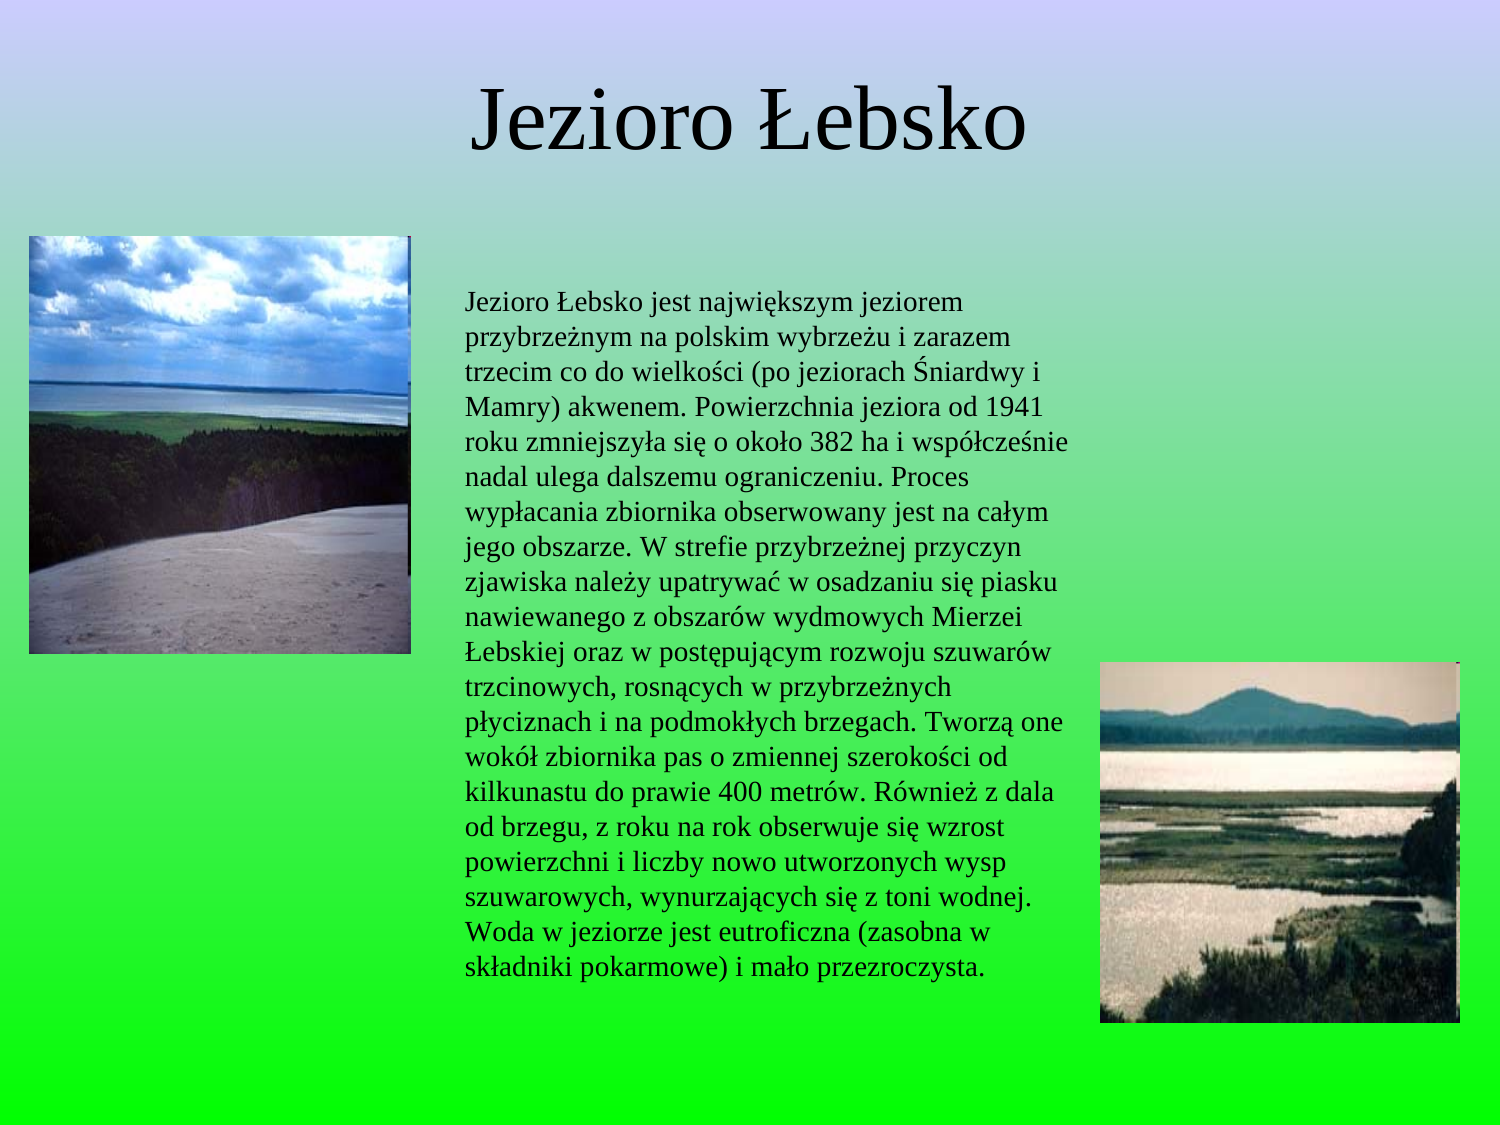

# Jezioro Łebsko
Jezioro Łebsko jest największym jeziorem przybrzeżnym na polskim wybrzeżu i zarazem trzecim co do wielkości (po jeziorach Śniardwy i Mamry) akwenem. Powierzchnia jeziora od 1941 roku zmniejszyła się o około 382 ha i współcześnie nadal ulega dalszemu ograniczeniu. Proces wypłacania zbiornika obserwowany jest na całym jego obszarze. W strefie przybrzeżnej przyczyn zjawiska należy upatrywać w osadzaniu się piasku nawiewanego z obszarów wydmowych Mierzei Łebskiej oraz w postępującym rozwoju szuwarów trzcinowych, rosnących w przybrzeżnych płyciznach i na podmokłych brzegach. Tworzą one wokół zbiornika pas o zmiennej szerokości od kilkunastu do prawie 400 metrów. Również z dala od brzegu, z roku na rok obserwuje się wzrost powierzchni i liczby nowo utworzonych wysp szuwarowych, wynurzających się z toni wodnej. Woda w jeziorze jest eutroficzna (zasobna w składniki pokarmowe) i mało przezroczysta.